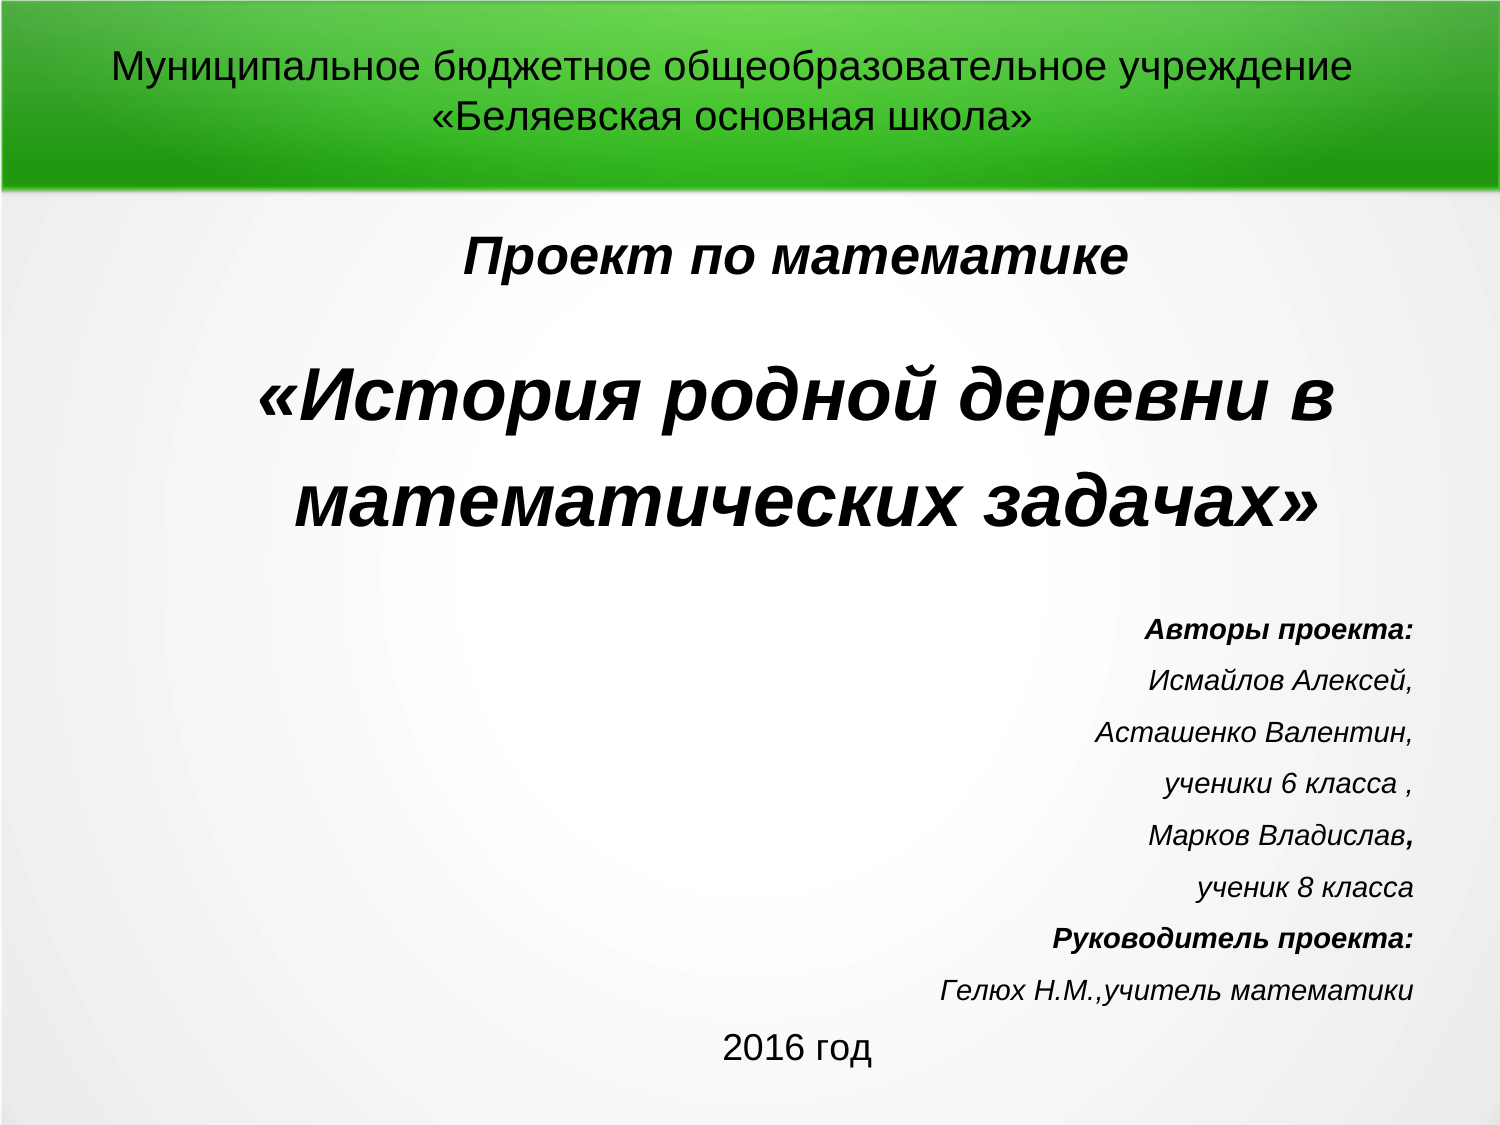

Муниципальное бюджетное общеобразовательное учреждение
«Беляевская основная школа»
Проект по математике
«История родной деревни в
 математических задачах»
Авторы проекта:
Исмайлов Алексей,
Асташенко Валентин,
ученики 6 класса ,
Марков Владислав,
ученик 8 класса
Руководитель проекта:
Гелюх Н.М.,учитель математики
2016 год